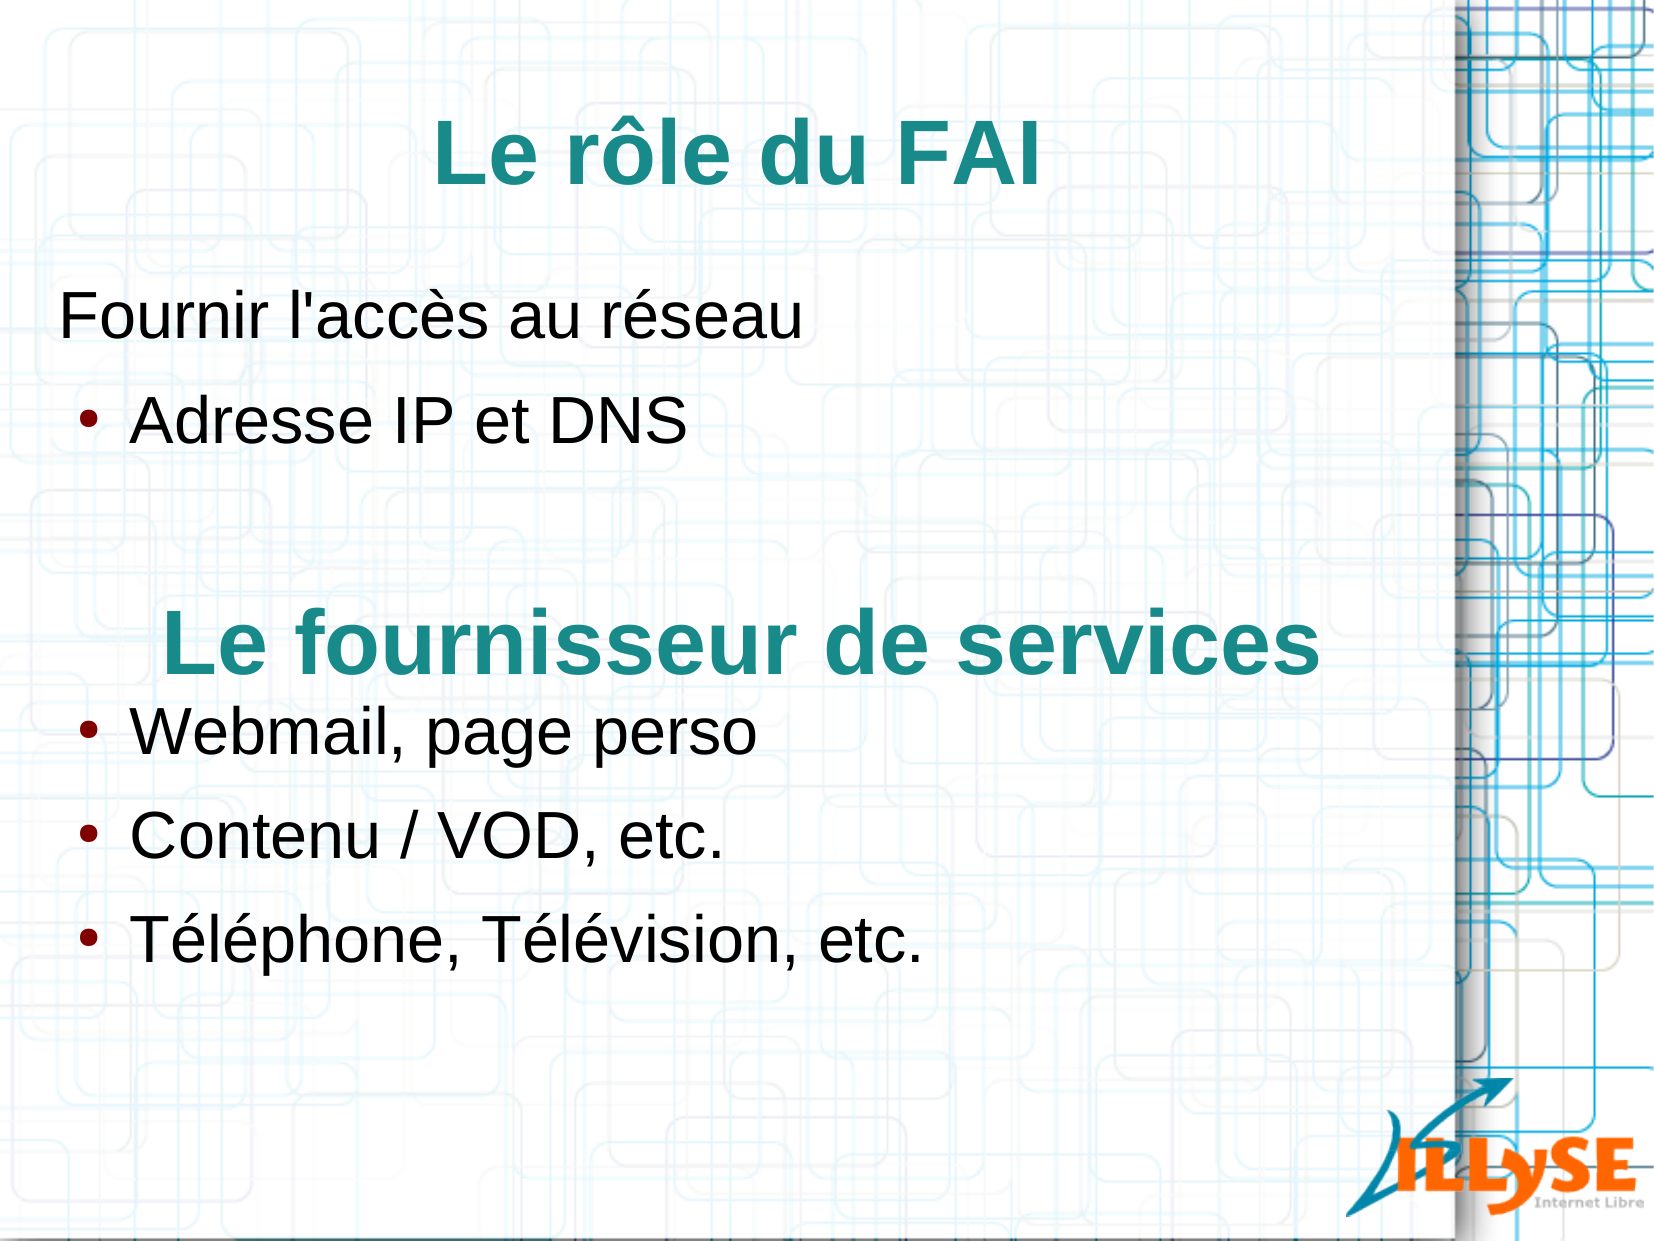

# Le rôle du FAI
Fournir l'accès au réseau
Adresse IP et DNS
Le fournisseur de services
Webmail, page perso
Contenu / VOD, etc.
Téléphone, Télévision, etc.